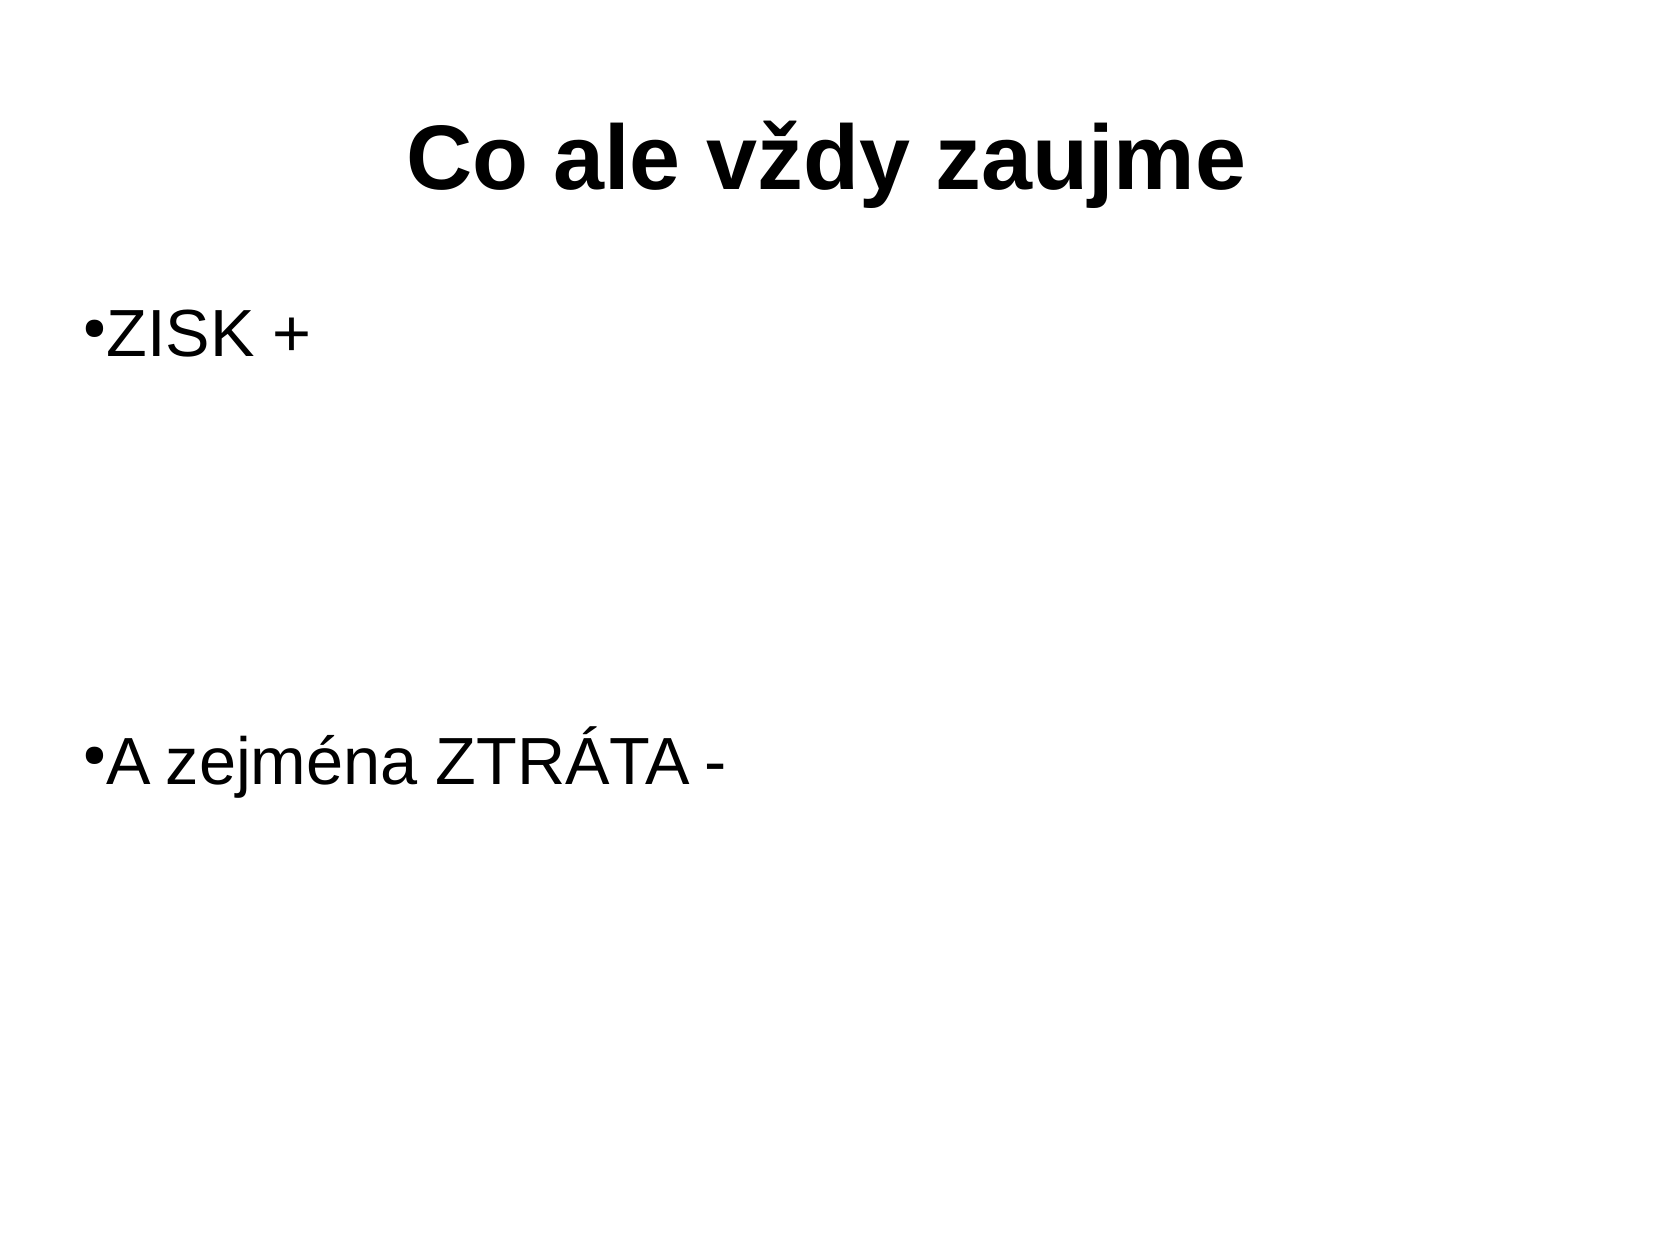

# Co ale vždy zaujme
ZISK +
A zejména ZTRÁTA -